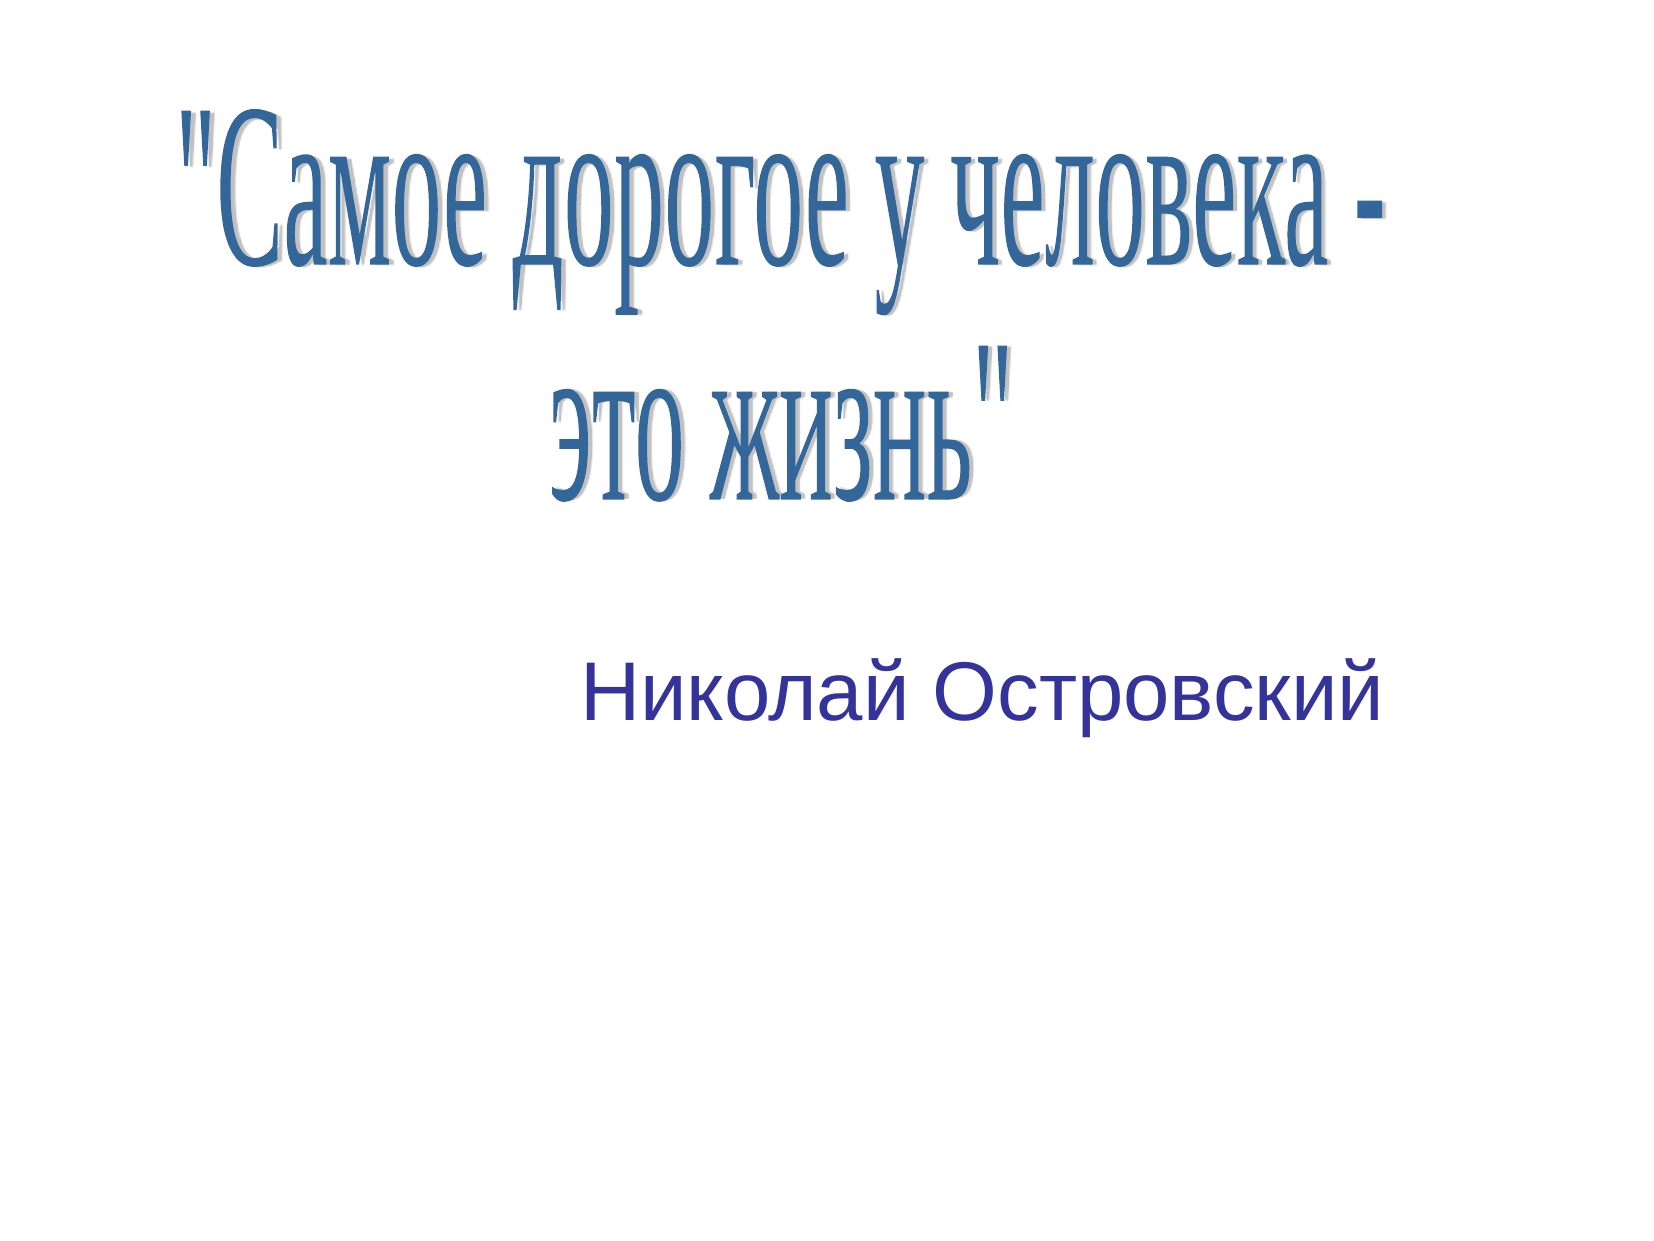

#
"Самое дорогое у человека -
это жизнь"
Николай Островский